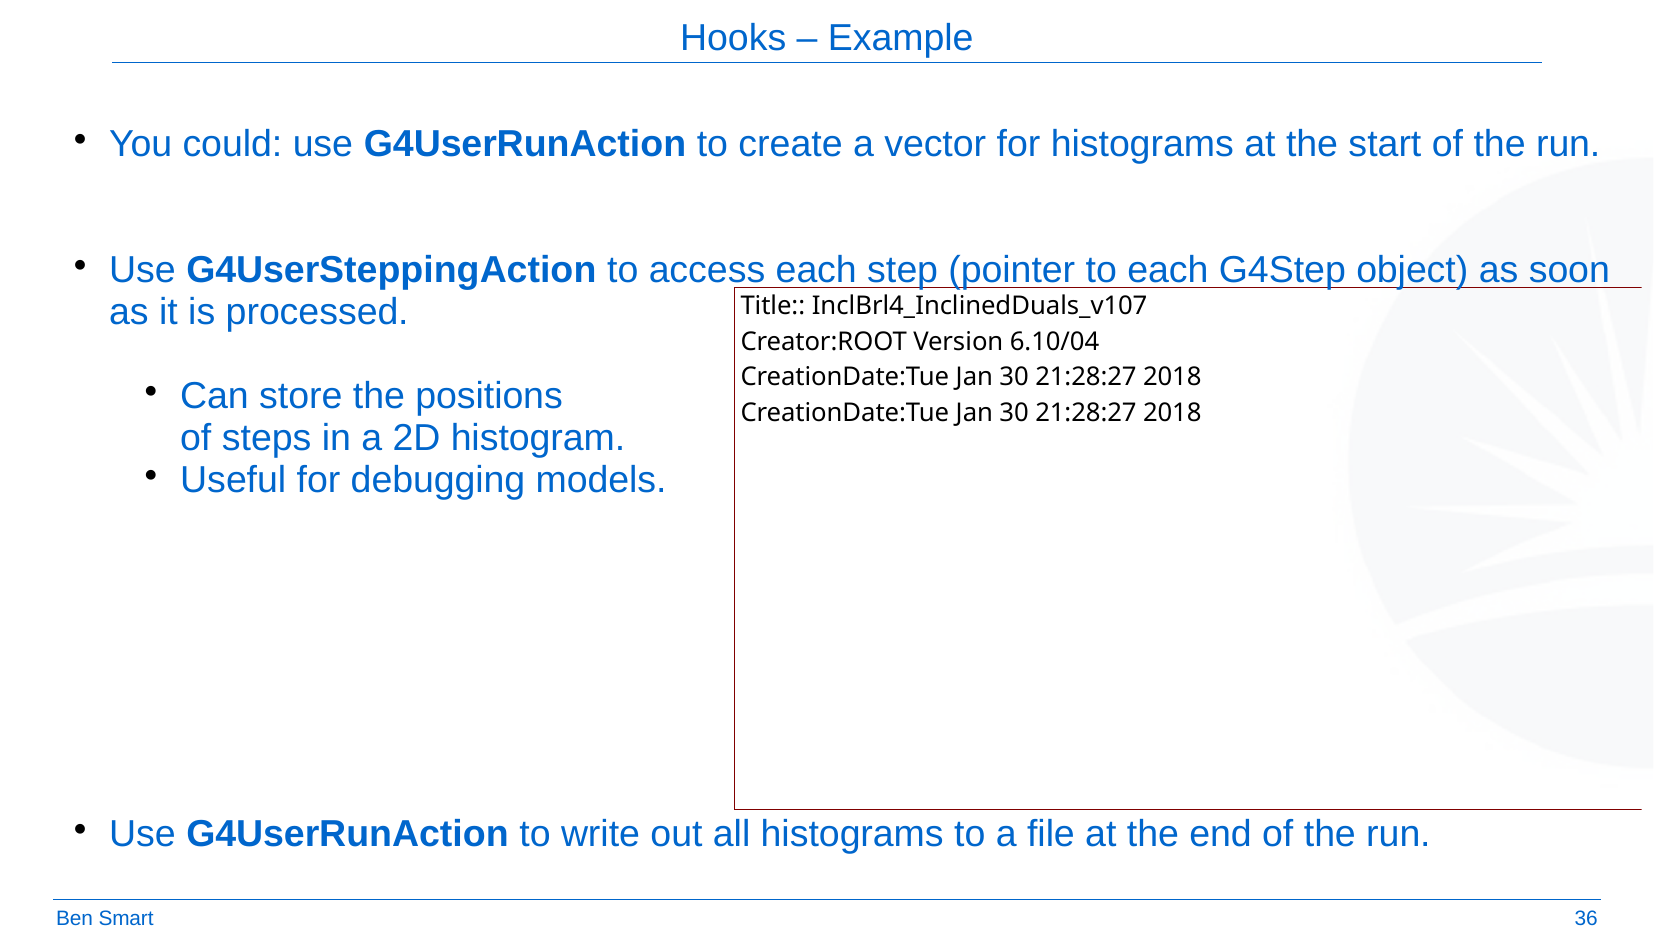

Hooks – Example
You could: use G4UserRunAction to create a vector for histograms at the start of the run.
Use G4UserSteppingAction to access each step (pointer to each G4Step object) as soon as it is processed.
Can store the positions
of steps in a 2D histogram.
Useful for debugging models.
Use G4UserRunAction to write out all histograms to a file at the end of the run.
Ben Smart